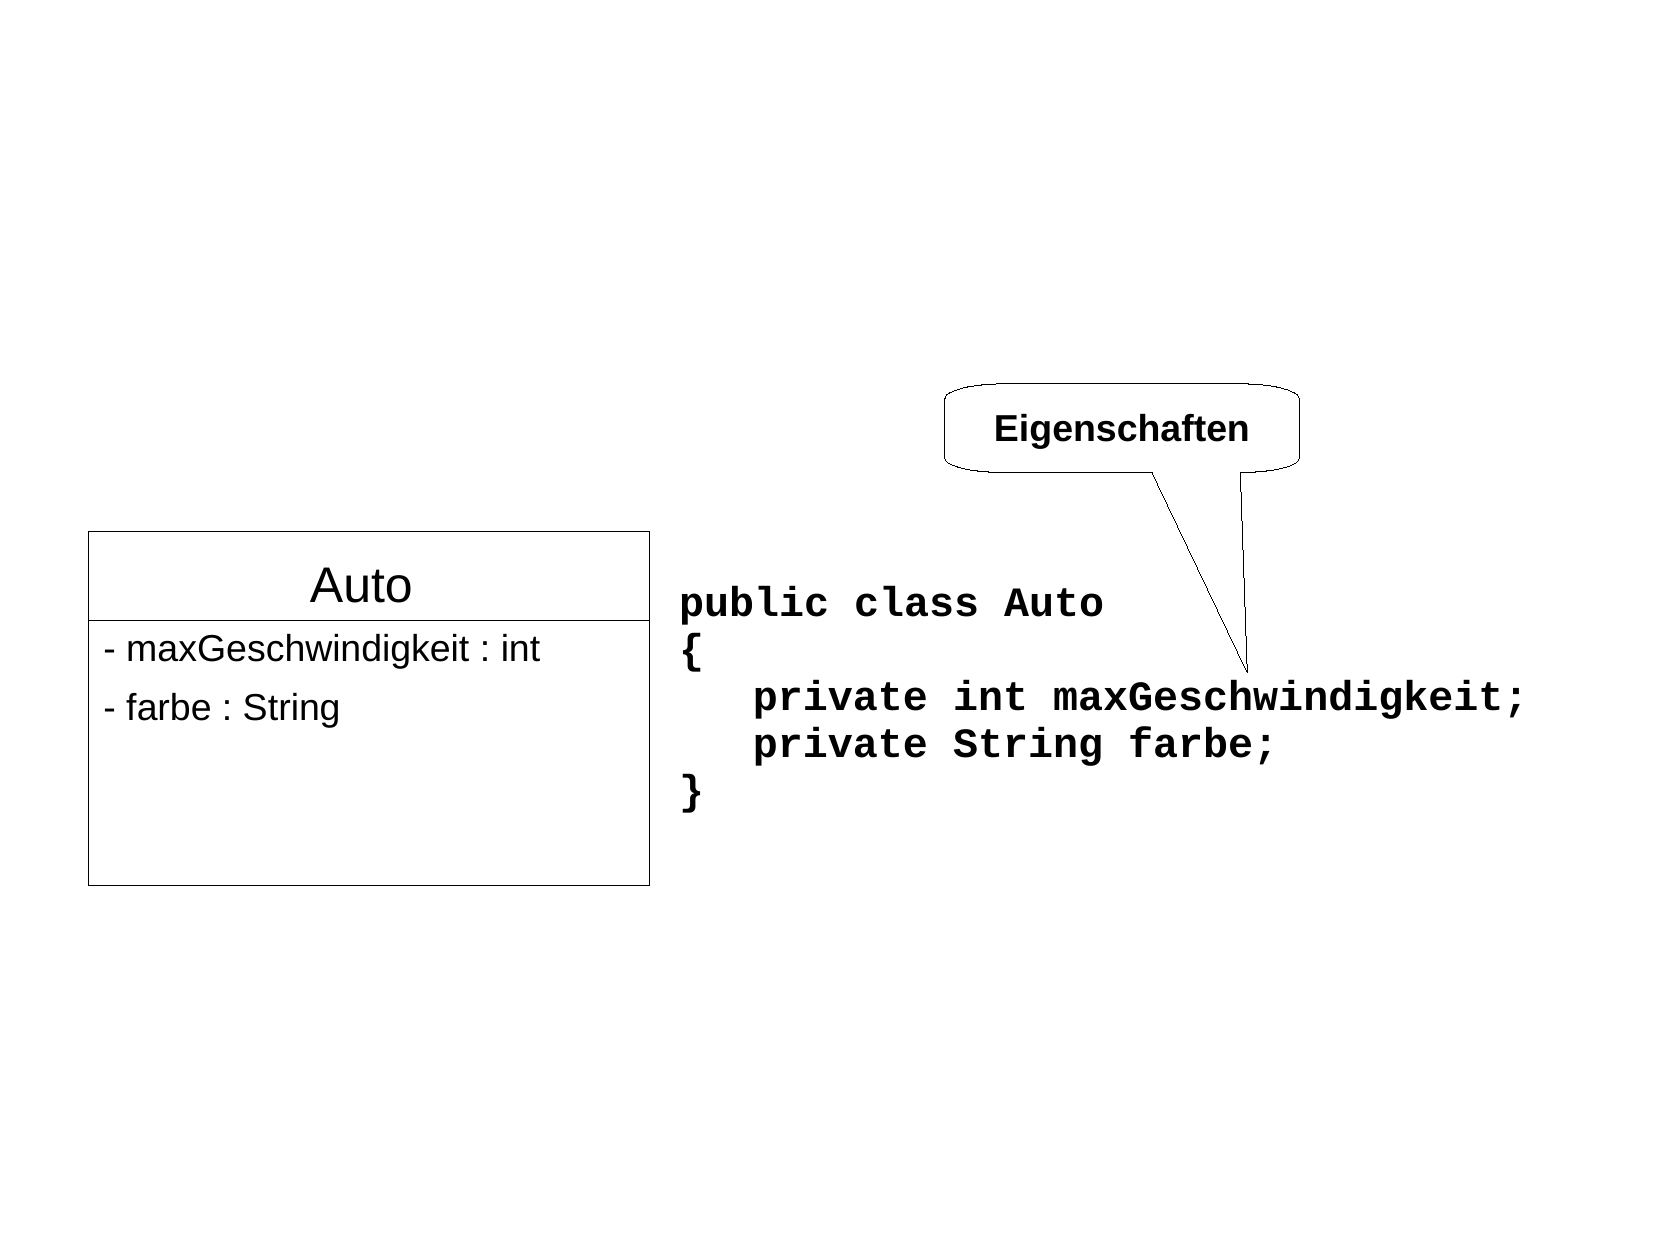

#
public class Auto
{
	private int maxGeschwindigkeit;
	private String farbe;
}
Eigenschaften
Auto
- maxGeschwindigkeit : int
- farbe : String